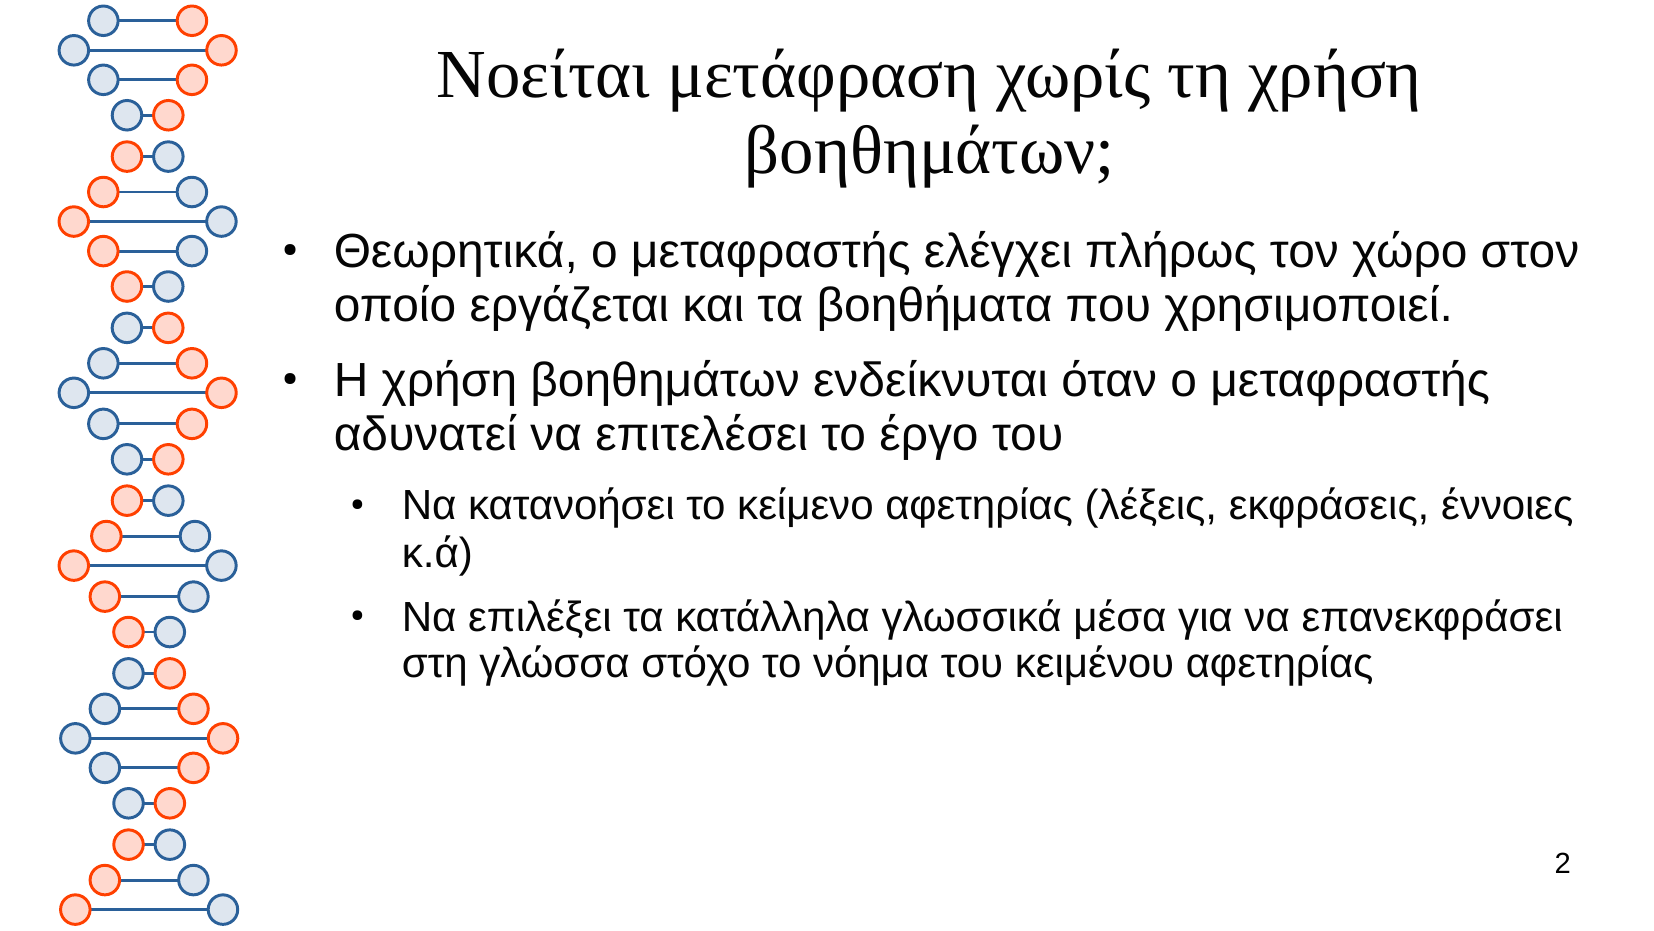

# Νοείται μετάφραση χωρίς τη χρήση βοηθημάτων;
Θεωρητικά, ο μεταφραστής ελέγχει πλήρως τον χώρο στον οποίο εργάζεται και τα βοηθήματα που χρησιμοποιεί.
Η χρήση βοηθημάτων ενδείκνυται όταν ο μεταφραστής αδυνατεί να επιτελέσει το έργο του
Να κατανοήσει το κείμενο αφετηρίας (λέξεις, εκφράσεις, έννοιες κ.ά)
Να επιλέξει τα κατάλληλα γλωσσικά μέσα για να επανεκφράσει στη γλώσσα στόχο το νόημα του κειμένου αφετηρίας
2